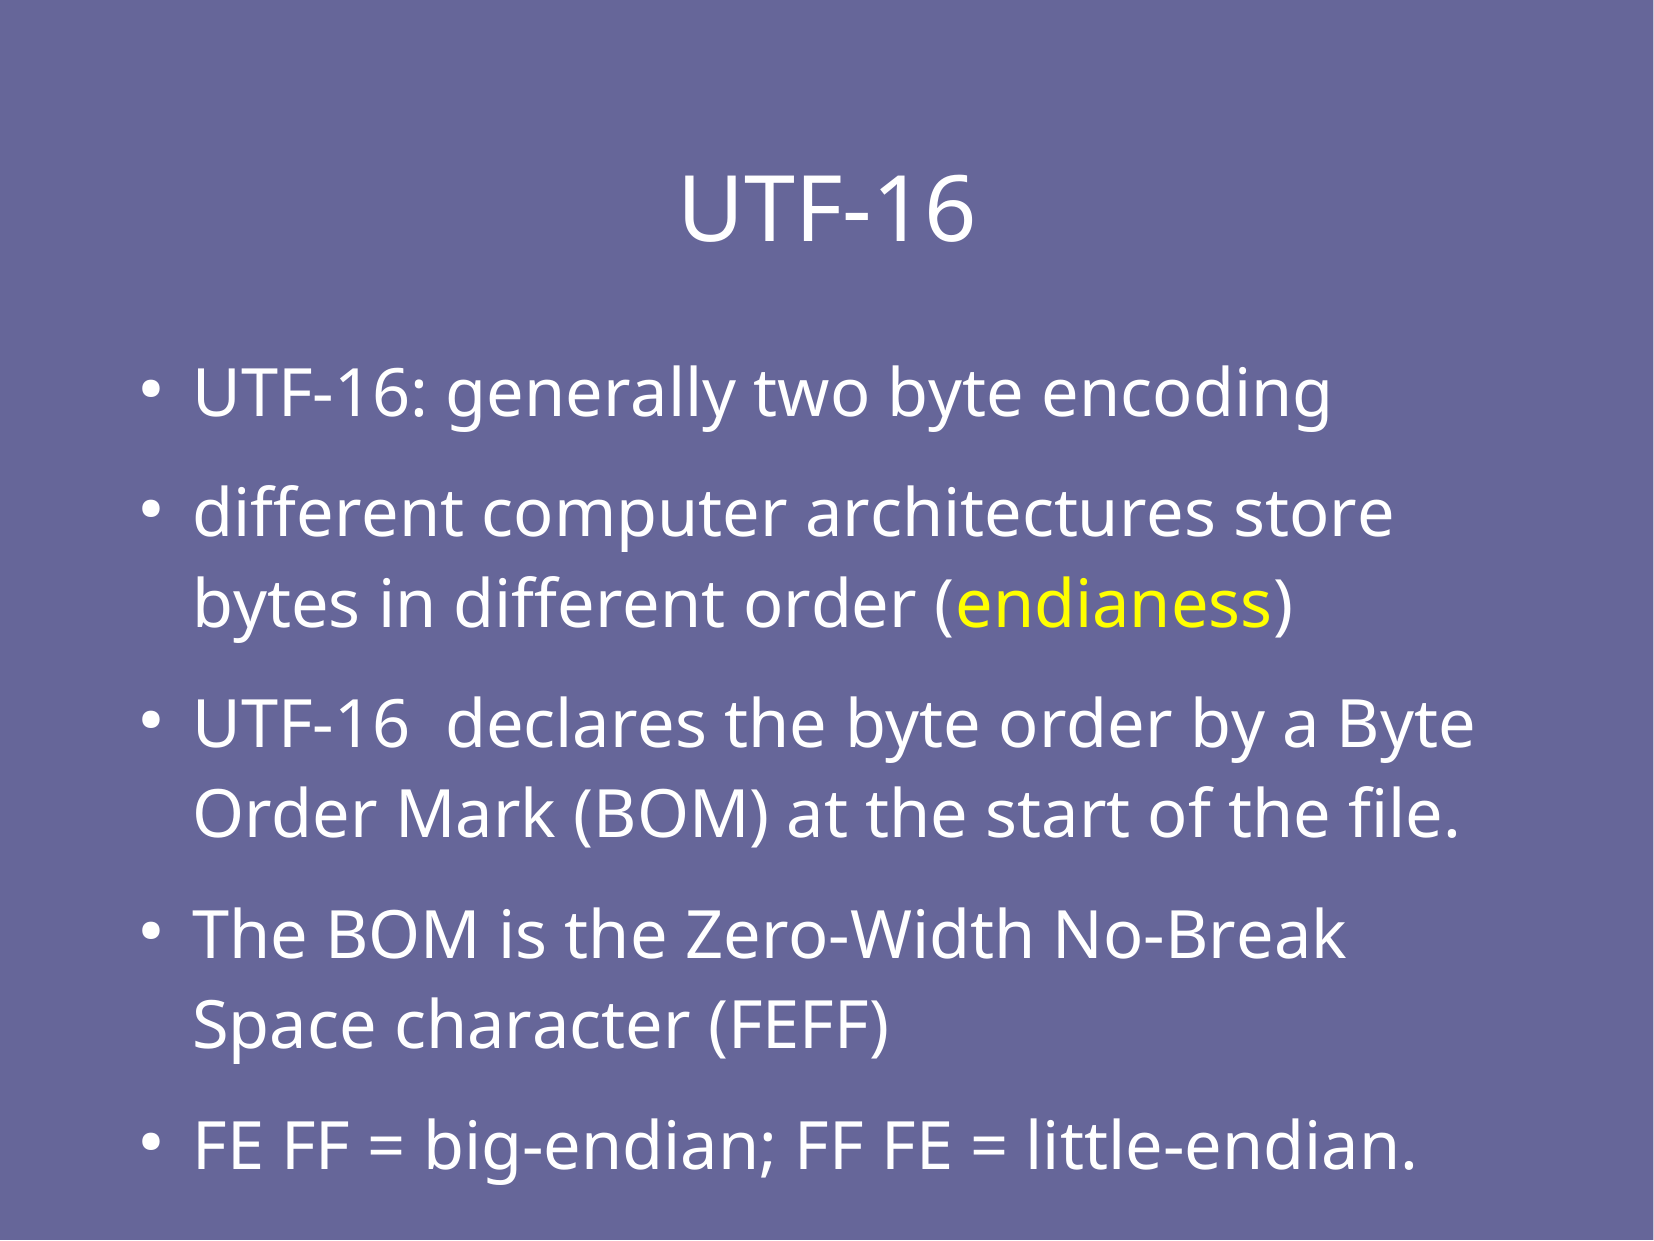

# UTF-16
UTF-16: generally two byte encoding
different computer architectures store bytes in different order (endianess)
UTF-16 declares the byte order by a Byte Order Mark (BOM) at the start of the file.
The BOM is the Zero-Width No-Break Space character (FEFF)
FE FF = big-endian; FF FE = little-endian.